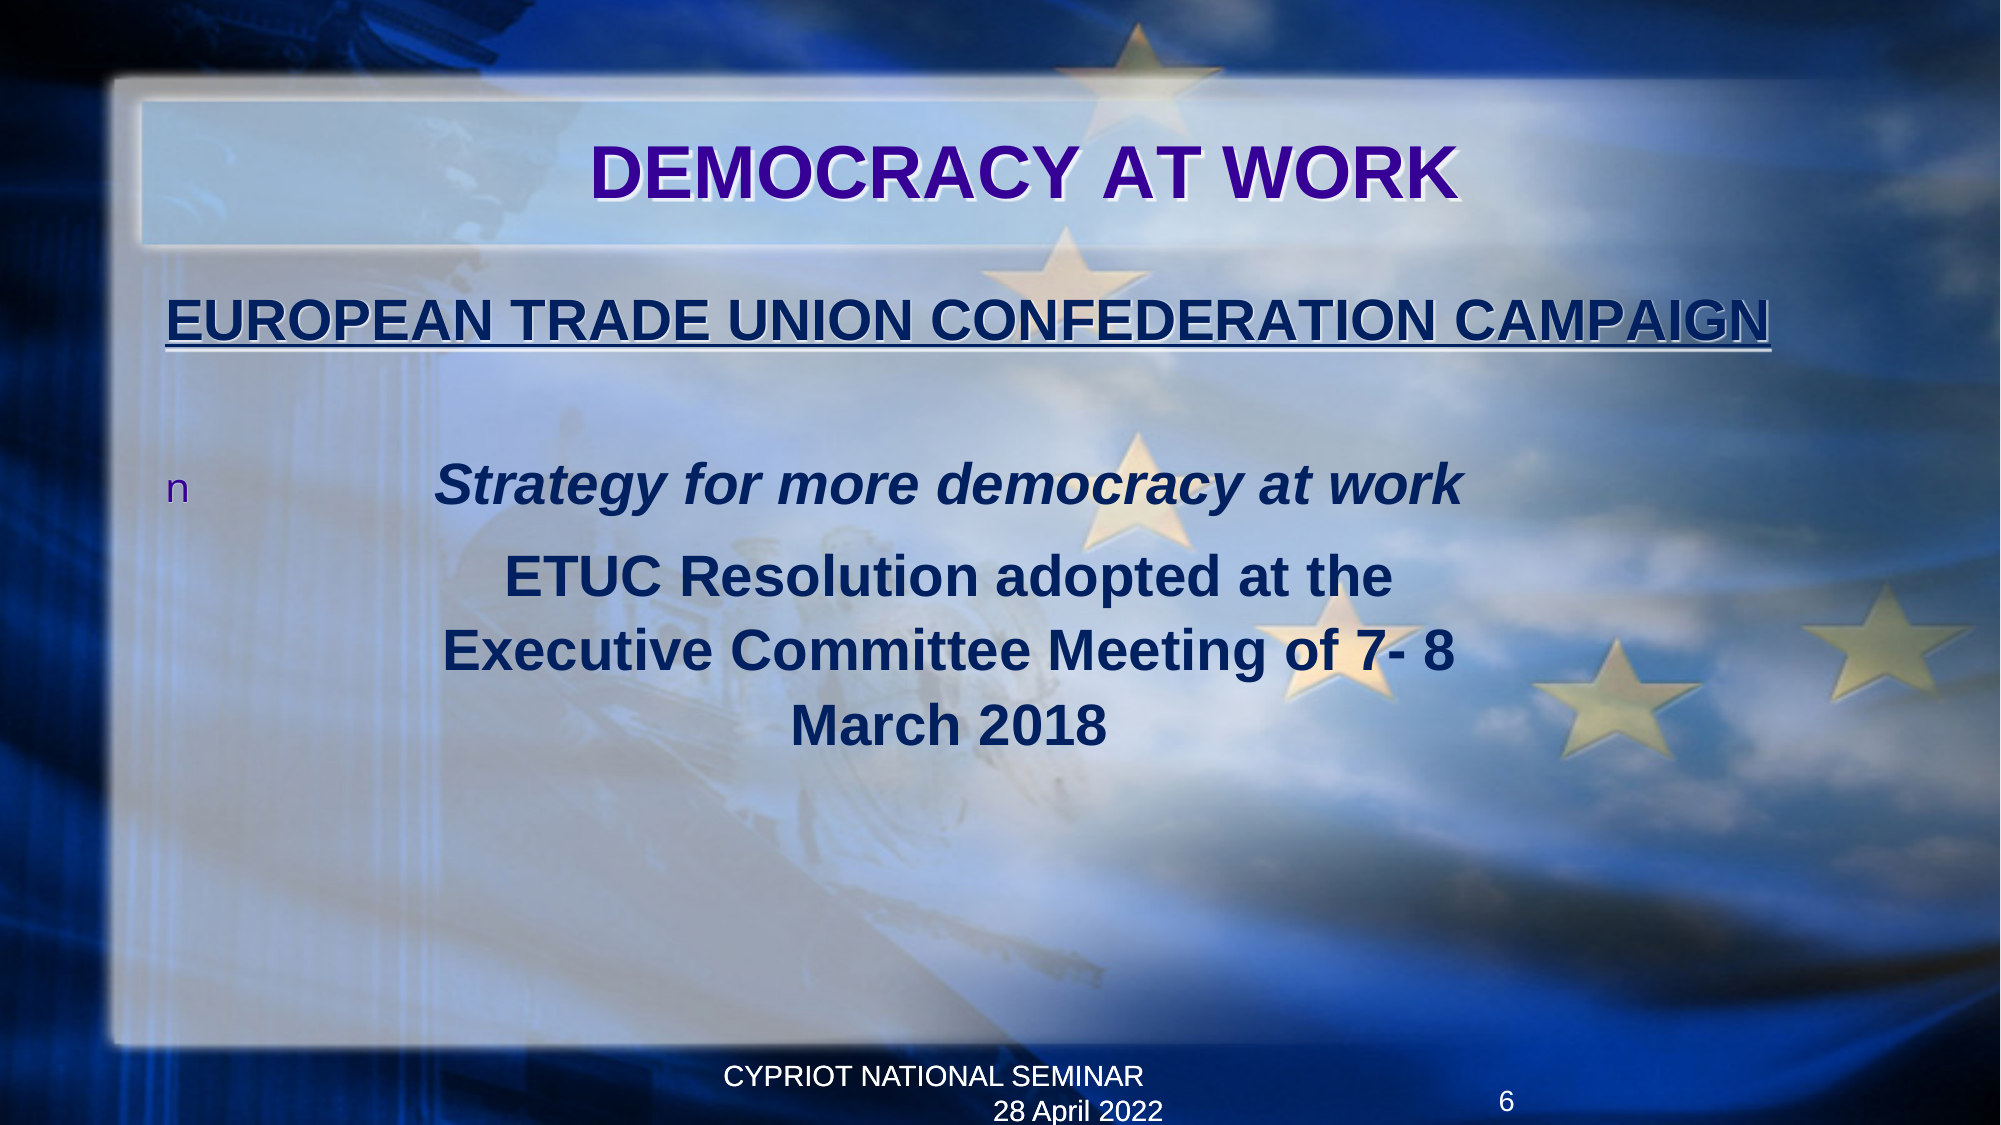

# DEMOCRACY AT WORK
EUROPEAN TRADE UNION CONFEDERATION CAMPAIGN
Strategy for more democracy at work
ETUC Resolution adopted at the Executive Committee Meeting of 7- 8 March 2018
CYPRIOT NATIONAL SEMINAR 28 April 2022
CYPRIOT NATIONAL SEMINAR 28 April 2022